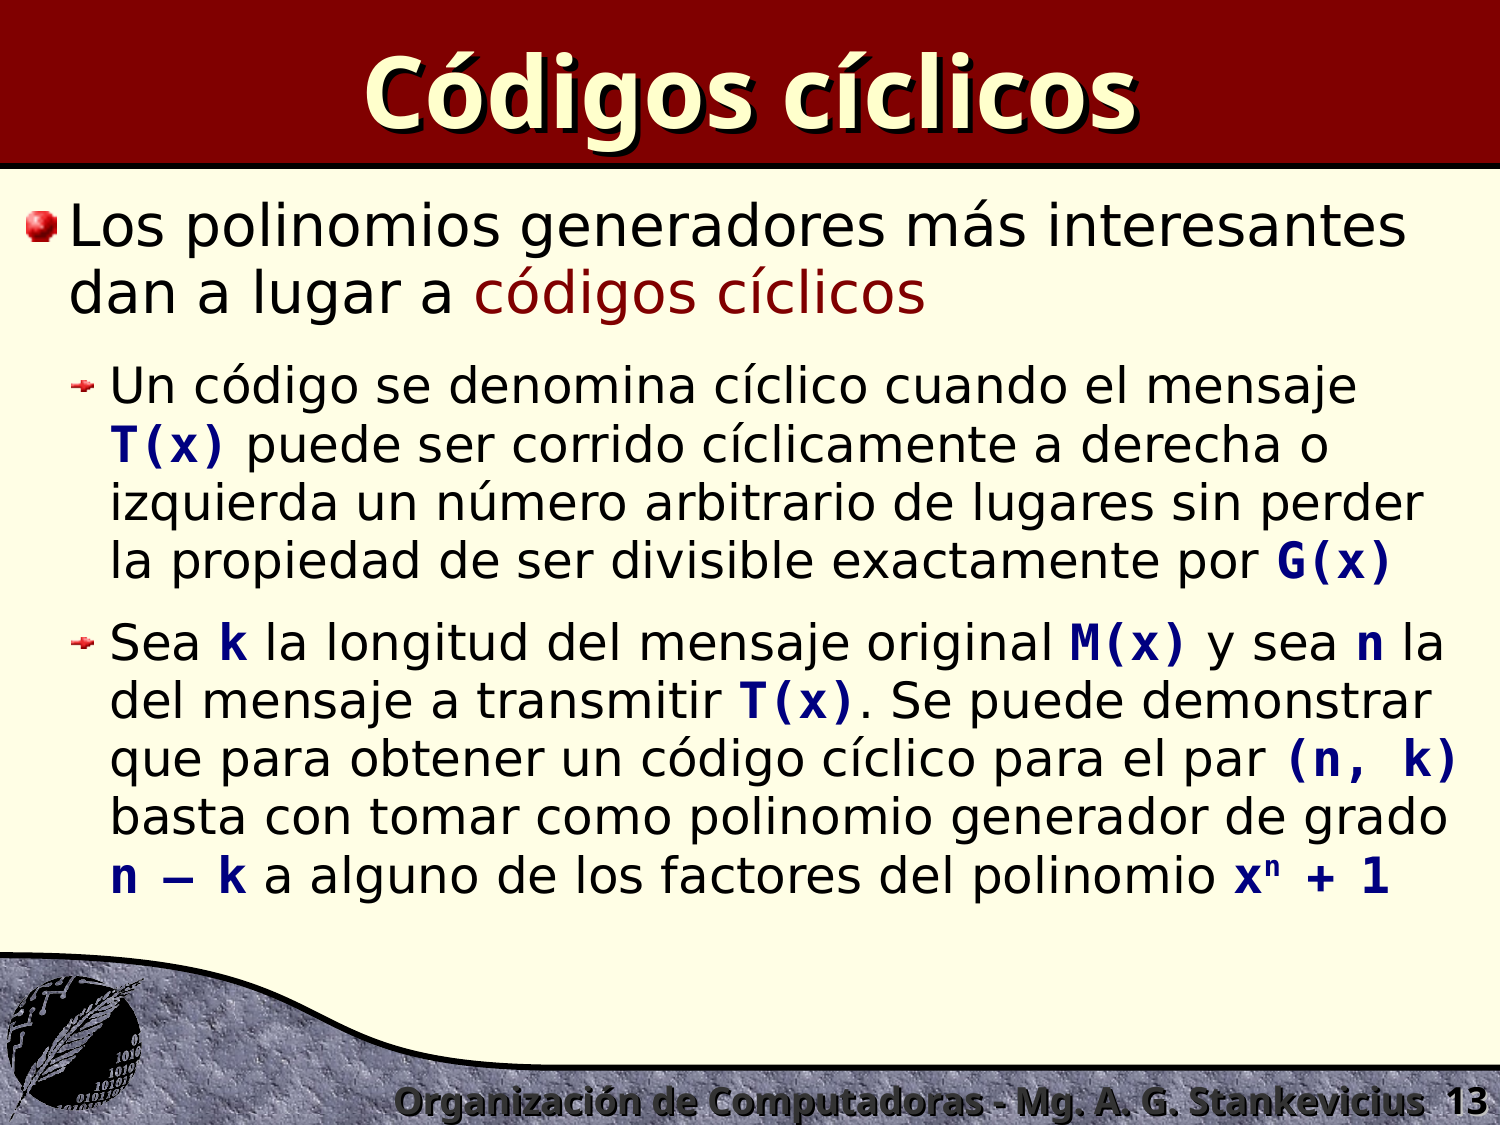

# Códigos cíclicos
Los polinomios generadores más interesantes
dan a lugar a códigos cíclicos
Un código se denomina cíclico cuando el mensaje T(x) puede ser corrido cíclicamente a derecha o izquierda un número arbitrario de lugares sin perder
la propiedad de ser divisible exactamente por G(x)
Sea k la longitud del mensaje original M(x) y sea n la del mensaje a transmitir T(x). Se puede demonstrar que para obtener un código cíclico para el par (n, k) basta con tomar como polinomio generador de grado n – k a alguno de los factores del polinomio xn + 1
13